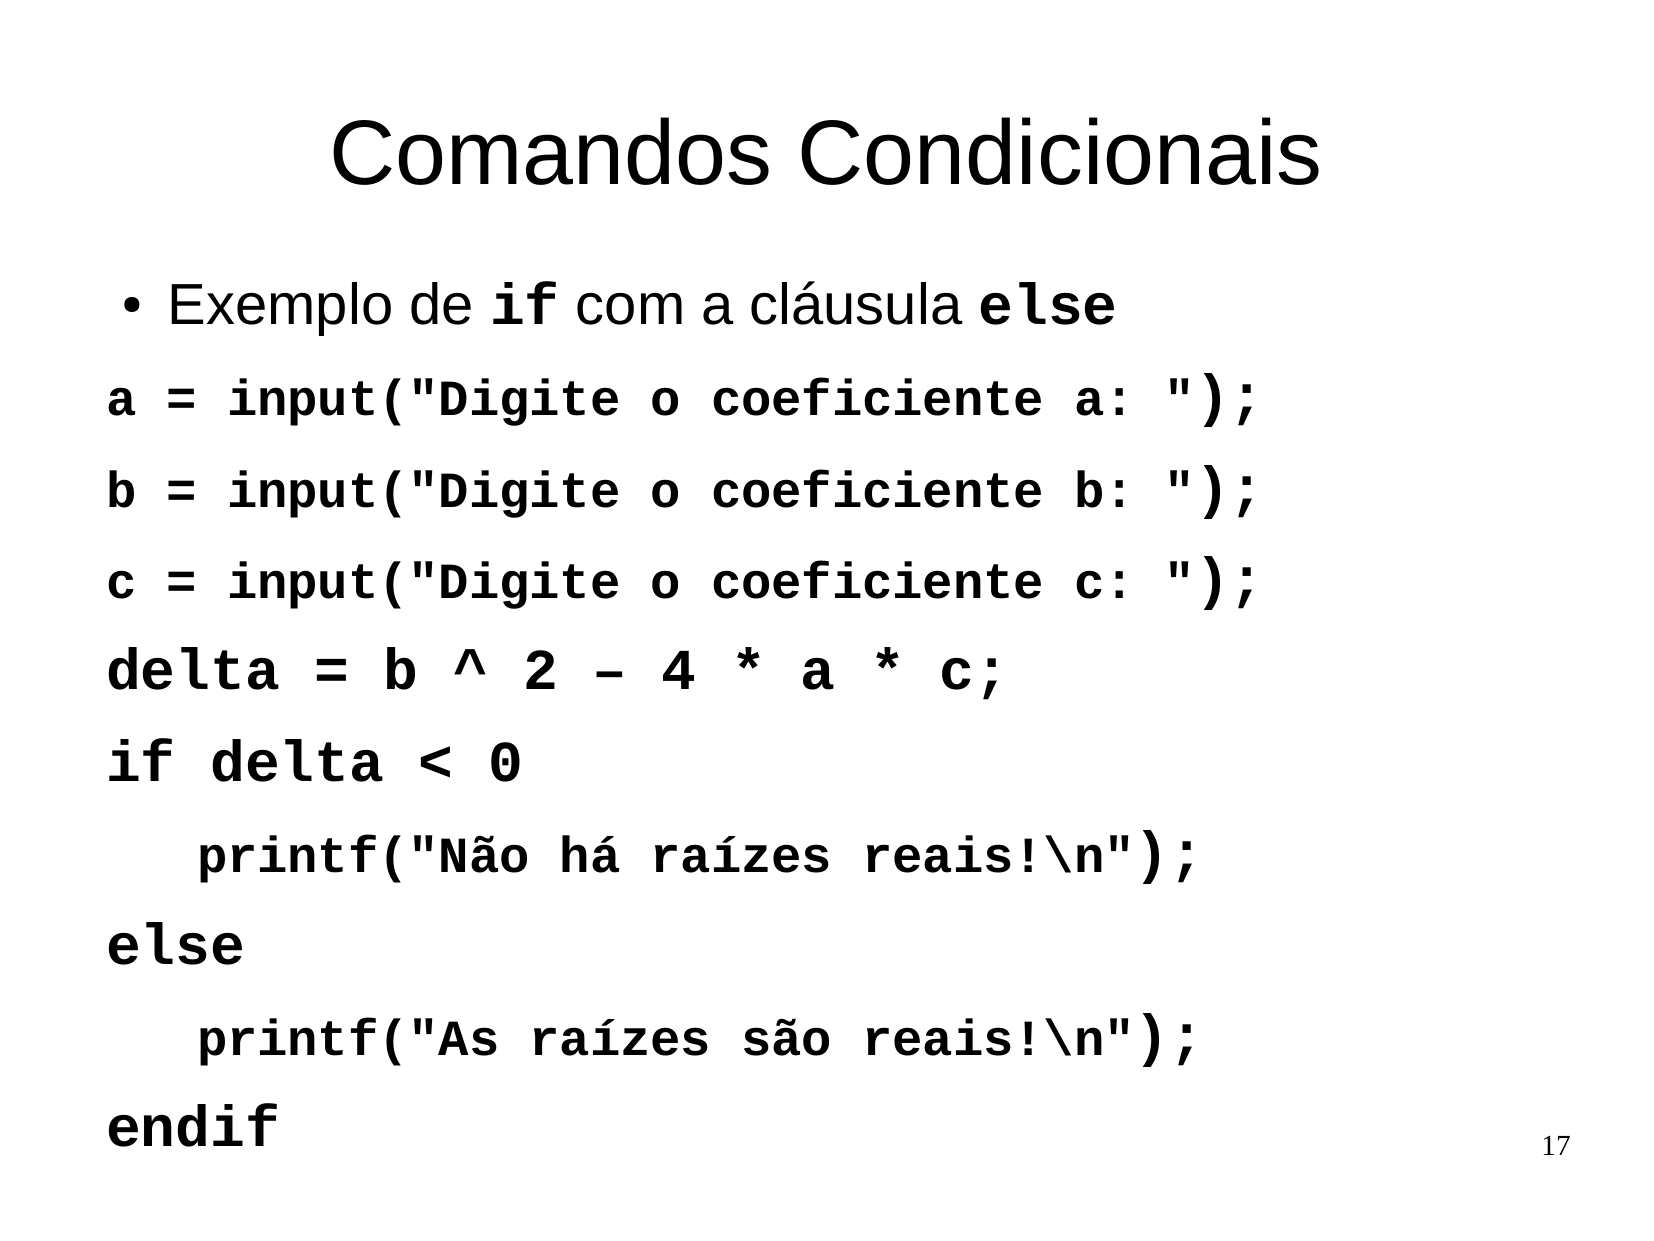

# Comandos Condicionais
Exemplo de if com a cláusula else
a = input("Digite o coeficiente a: ");
b = input("Digite o coeficiente b: ");
c = input("Digite o coeficiente c: ");
delta = b ^ 2 – 4 * a * c;
if delta < 0
 printf("Não há raízes reais!\n");
else
 printf("As raízes são reais!\n");
endif
17